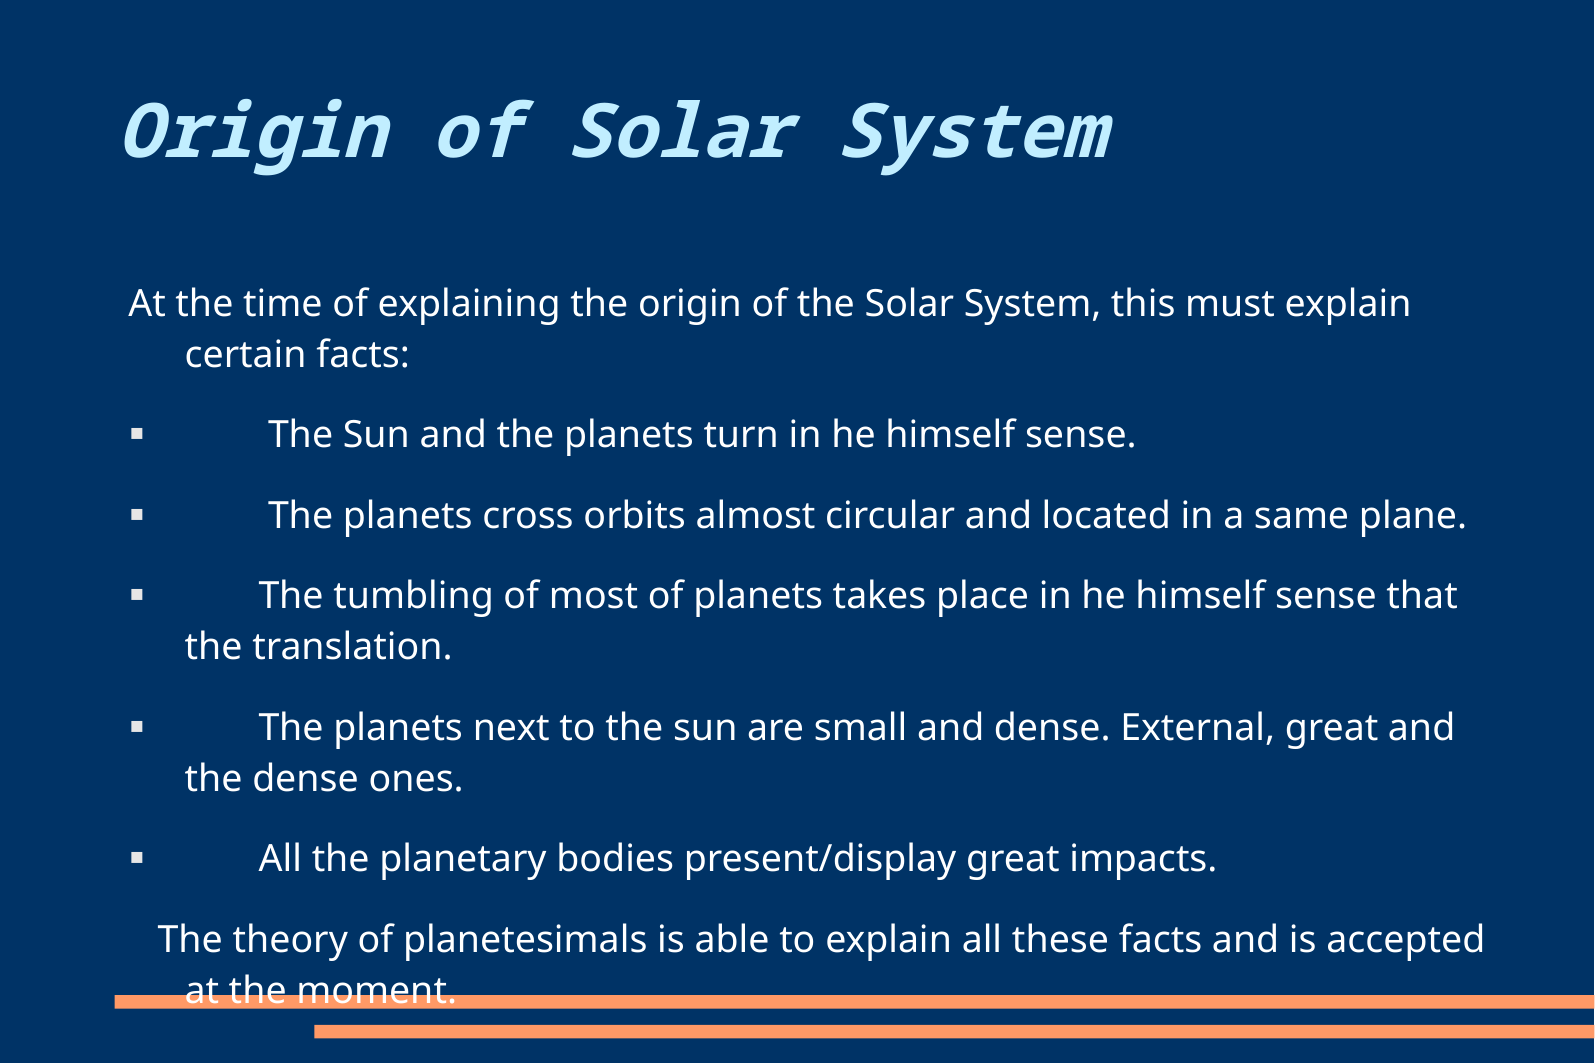

# Origin of Solar System
At the time of explaining the origin of the Solar System, this must explain certain facts:
	 The Sun and the planets turn in he himself sense.
	 The planets cross orbits almost circular and located in a same plane.
	The tumbling of most of planets takes place in he himself sense that the translation.
	The planets next to the sun are small and dense. External, great and the dense ones.
	All the planetary bodies present/display great impacts.
 The theory of planetesimals is able to explain all these facts and is accepted at the moment.